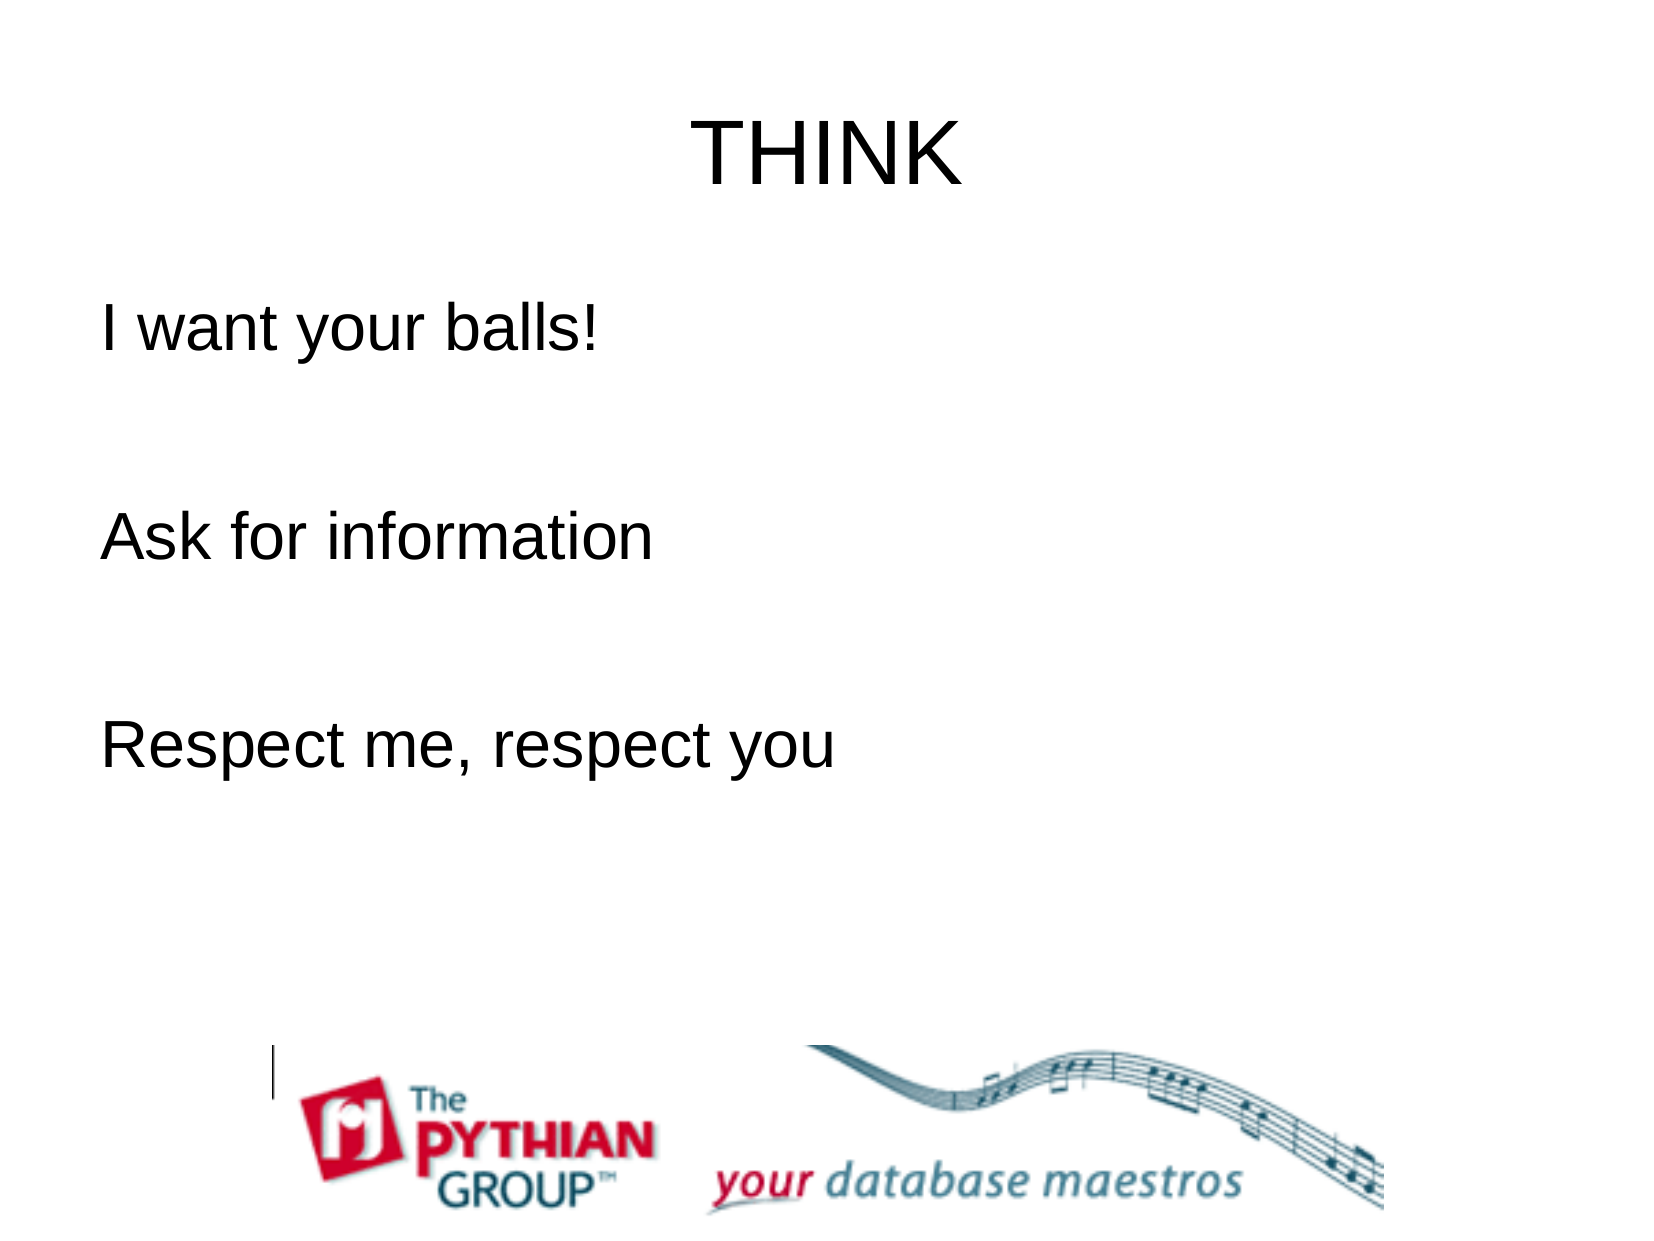

# THINK
I want your balls!
Ask for information
Respect me, respect you